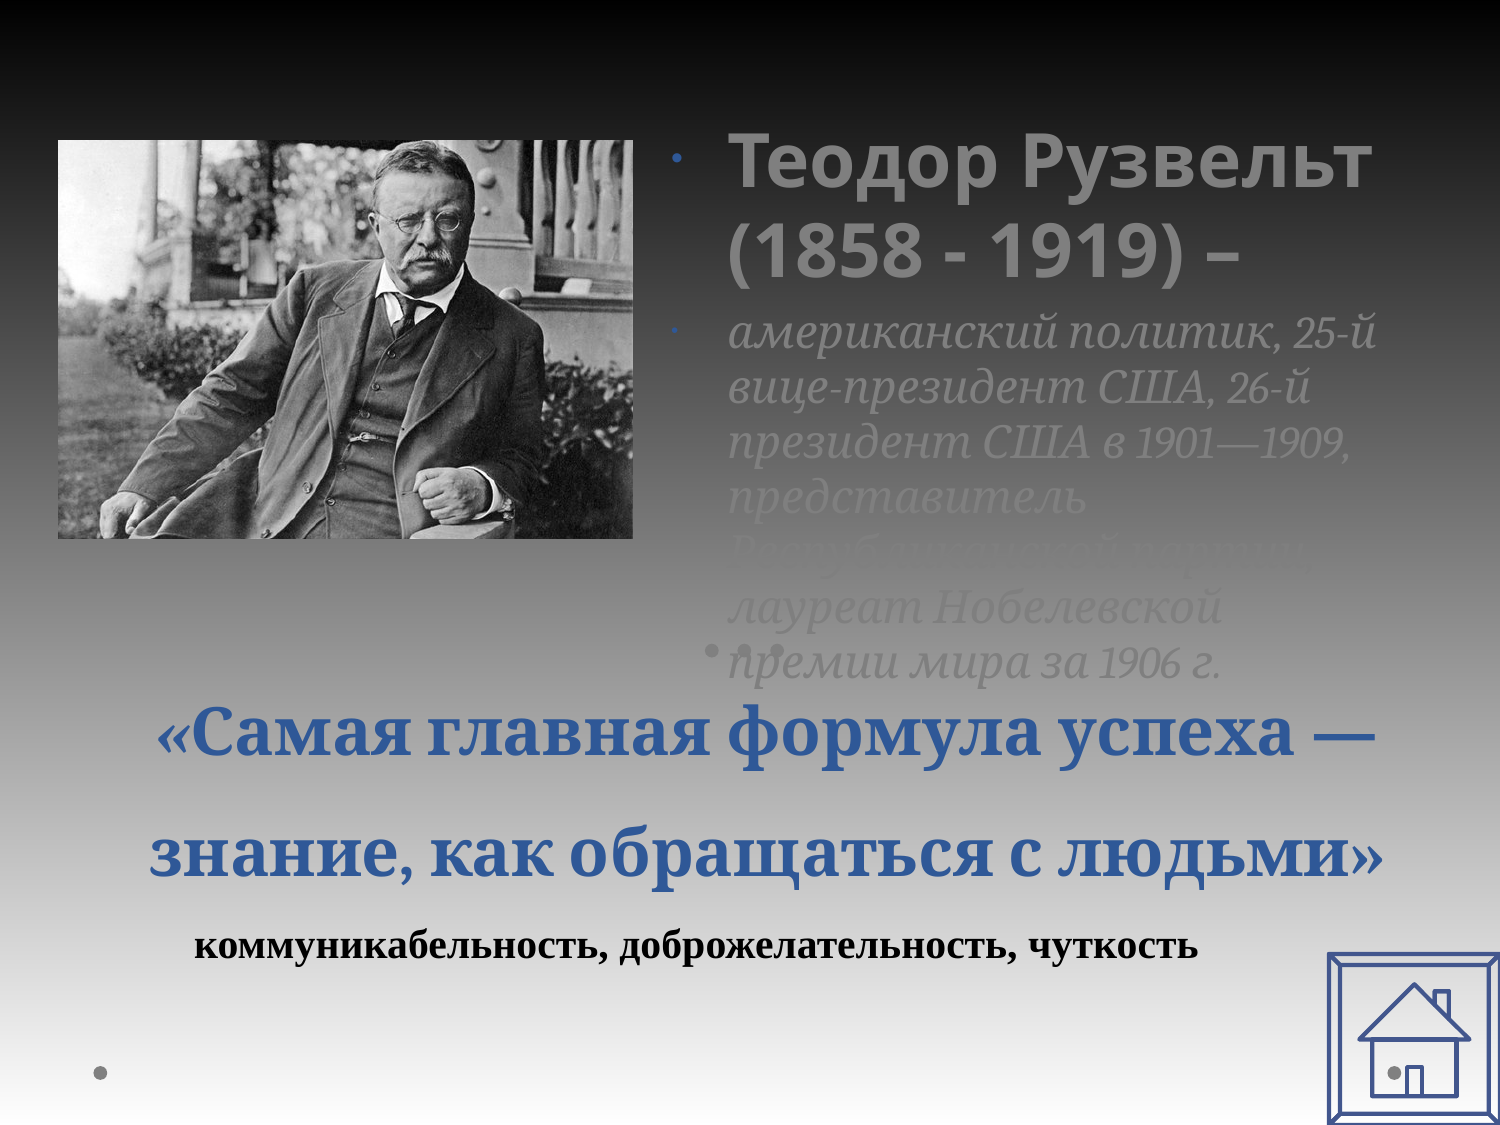

Теодор Рузвельт (1858 - 1919) –
американский политик, 25-й вице-президент США, 26-й президент США в 1901—1909, представитель Республиканской партии, лауреат Нобелевской премии мира за 1906 г.
# «Самая главная формула успеха — знание, как обращаться с людьми»
коммуникабельность, доброжелательность, чуткость